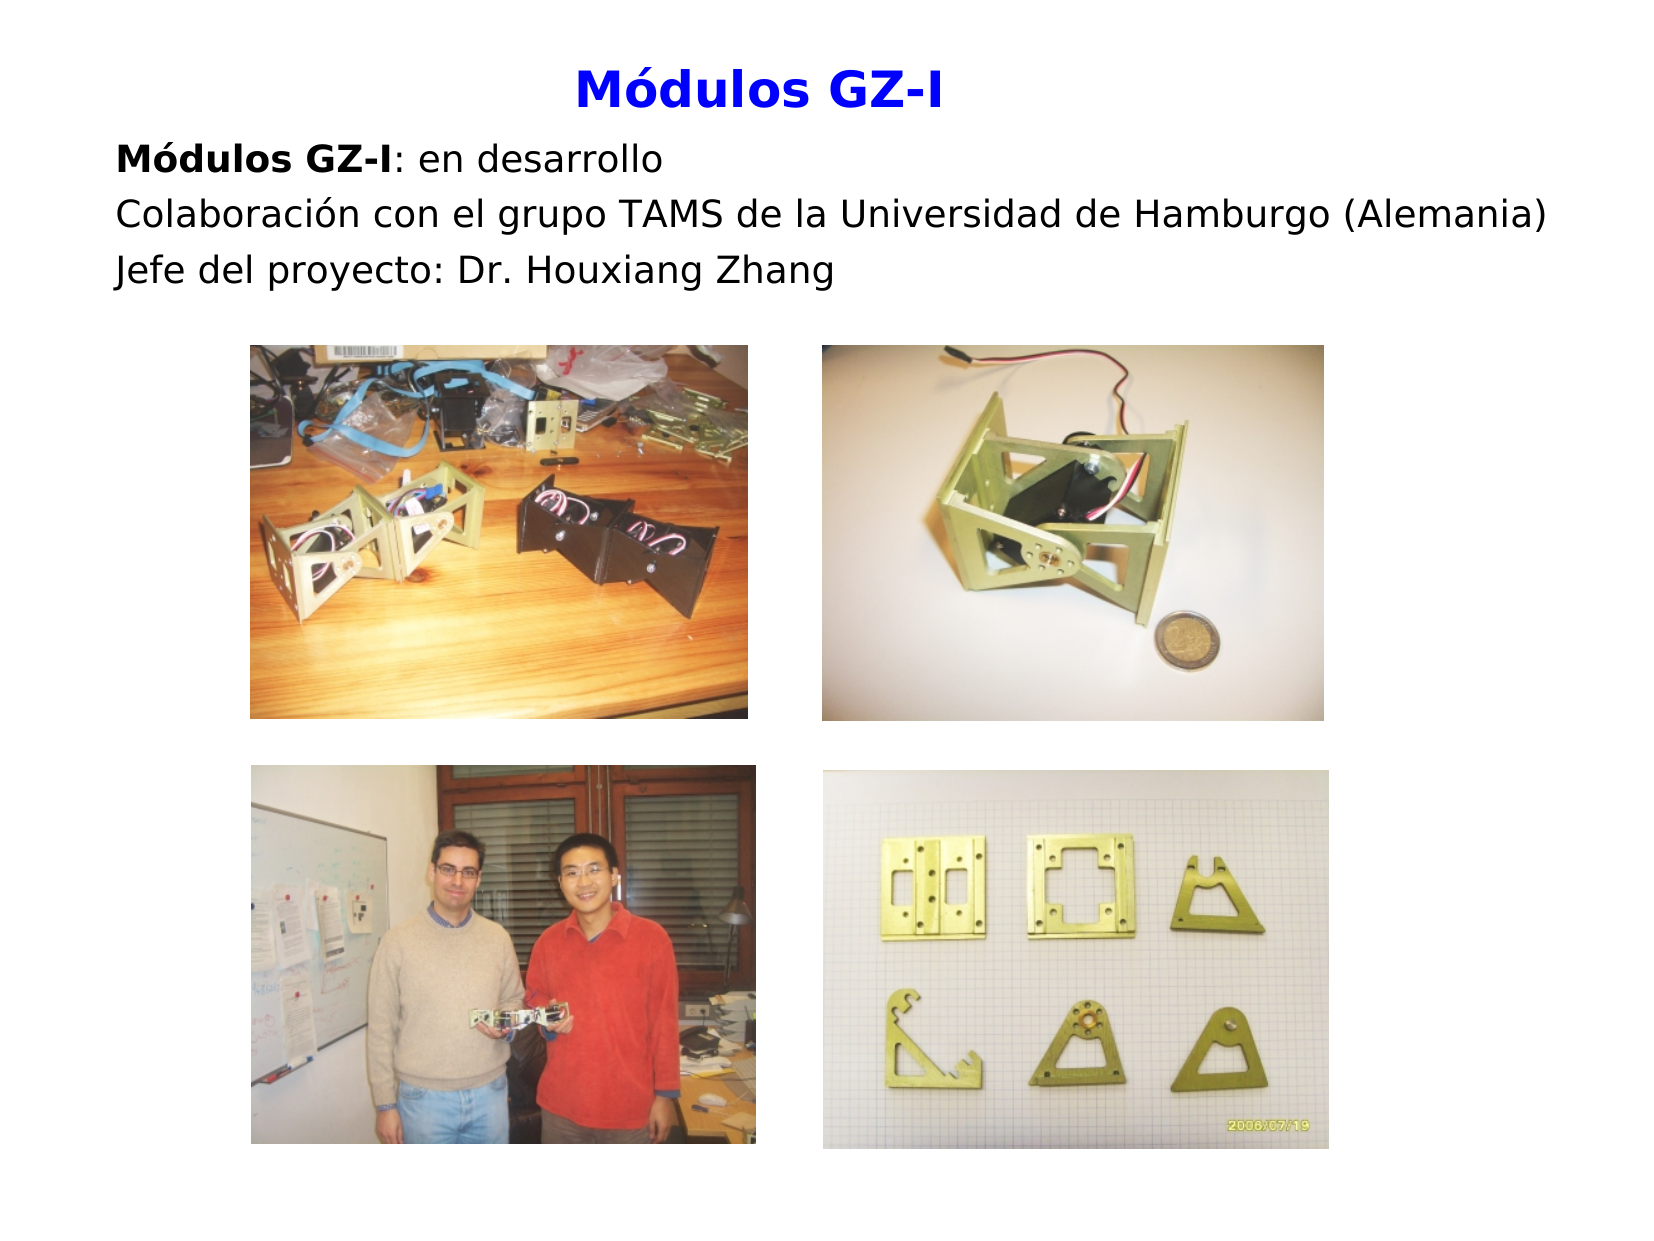

Módulos GZ-I
 Módulos GZ-I: en desarrollo
 Colaboración con el grupo TAMS de la Universidad de Hamburgo (Alemania)
 Jefe del proyecto: Dr. Houxiang Zhang